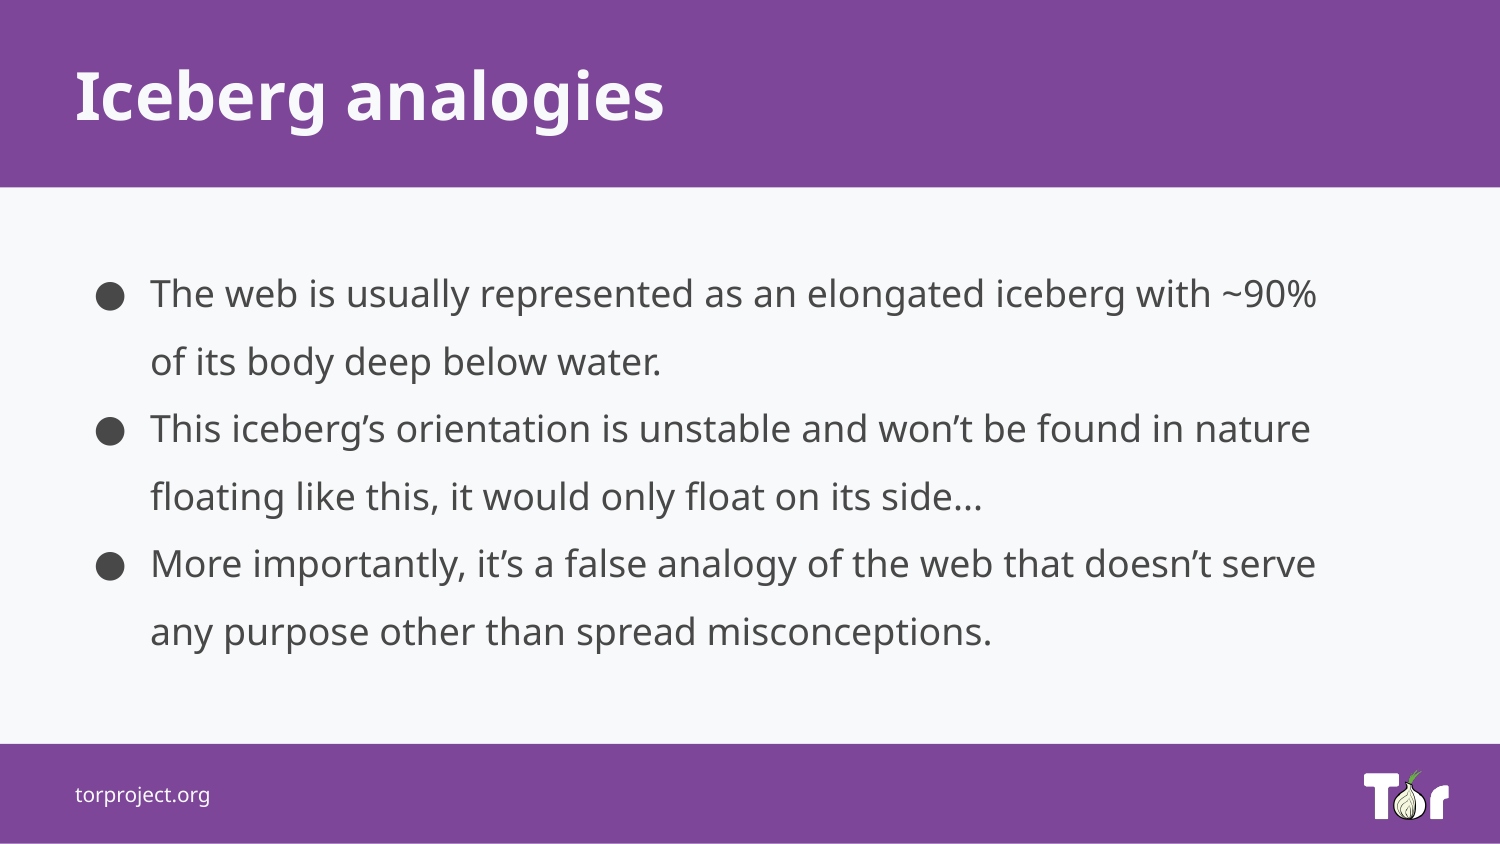

Iceberg analogies
# The web is usually represented as an elongated iceberg with ~90% of its body deep below water.
This iceberg’s orientation is unstable and won’t be found in nature floating like this, it would only float on its side...
More importantly, it’s a false analogy of the web that doesn’t serve any purpose other than spread misconceptions.